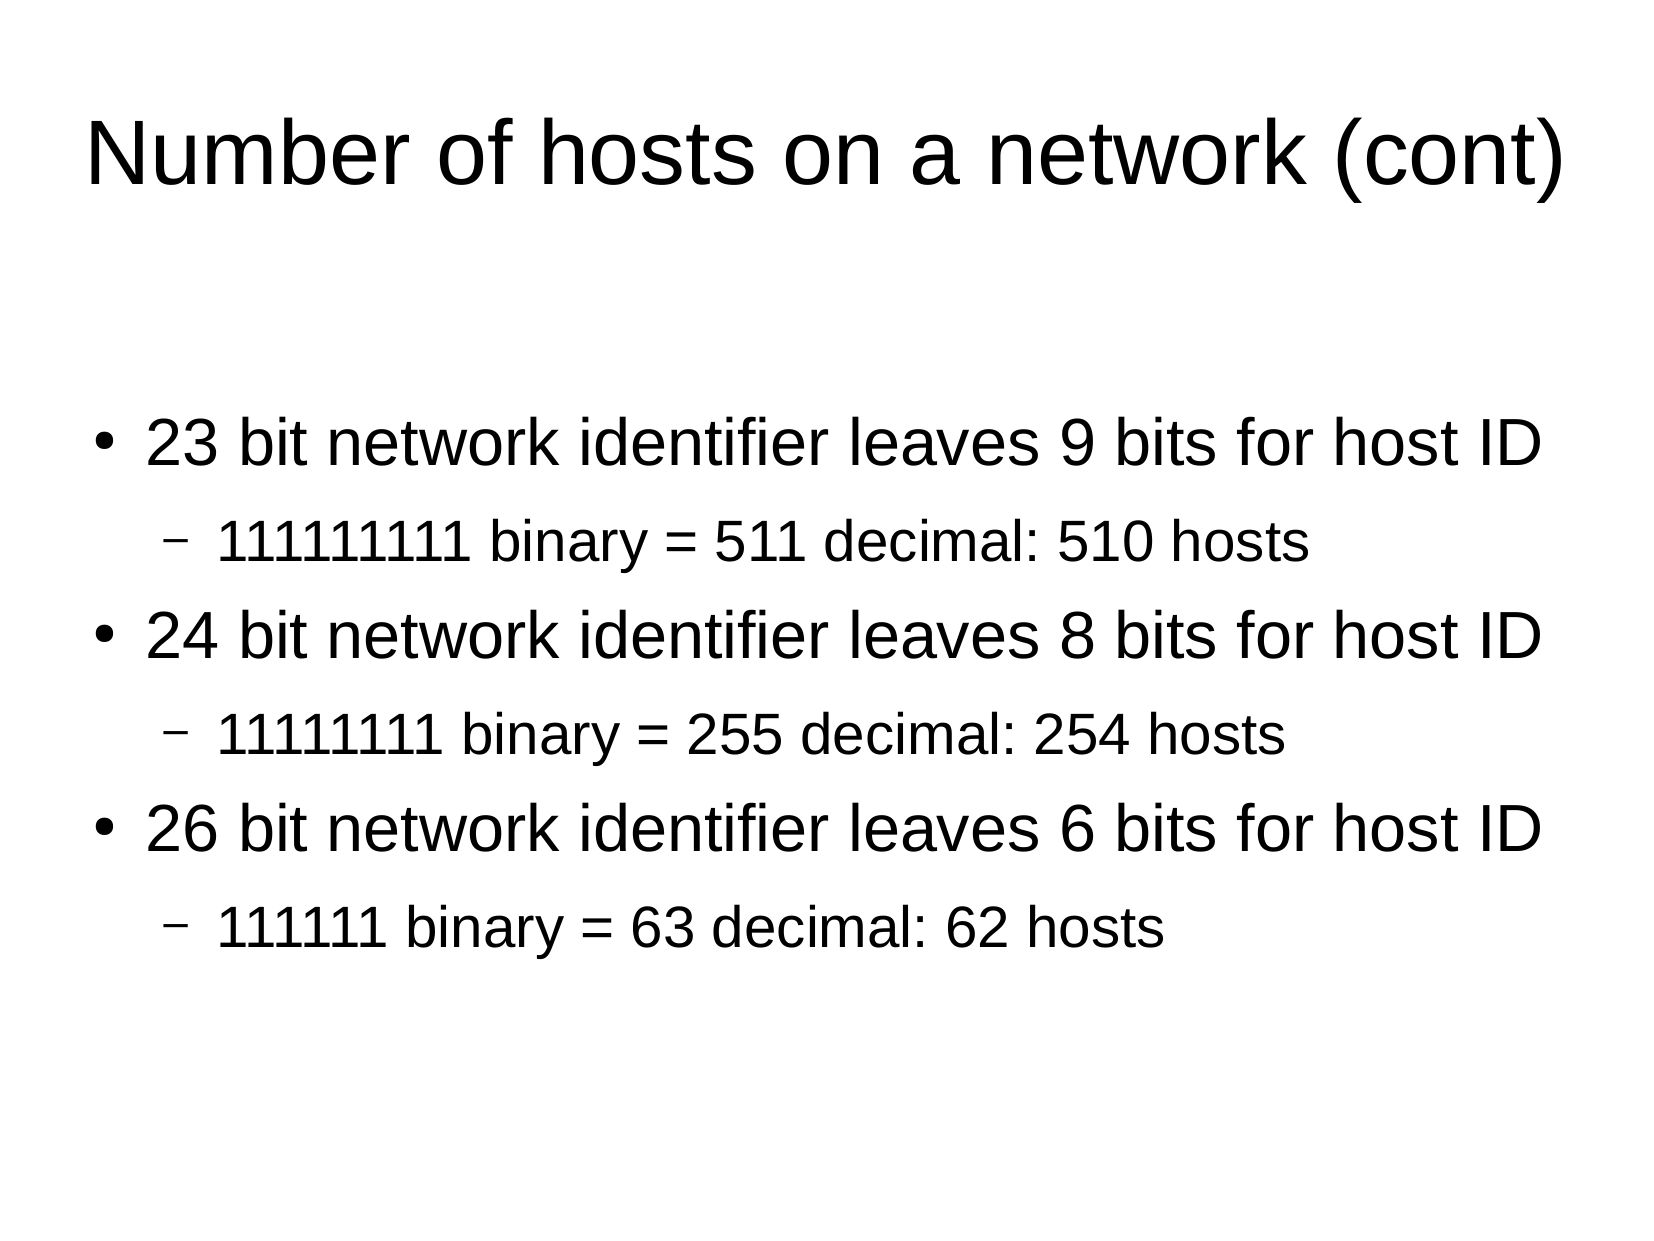

# Number of hosts on a network (cont)
23 bit network identifier leaves 9 bits for host ID
111111111 binary = 511 decimal: 510 hosts
24 bit network identifier leaves 8 bits for host ID
11111111 binary = 255 decimal: 254 hosts
26 bit network identifier leaves 6 bits for host ID
111111 binary = 63 decimal: 62 hosts